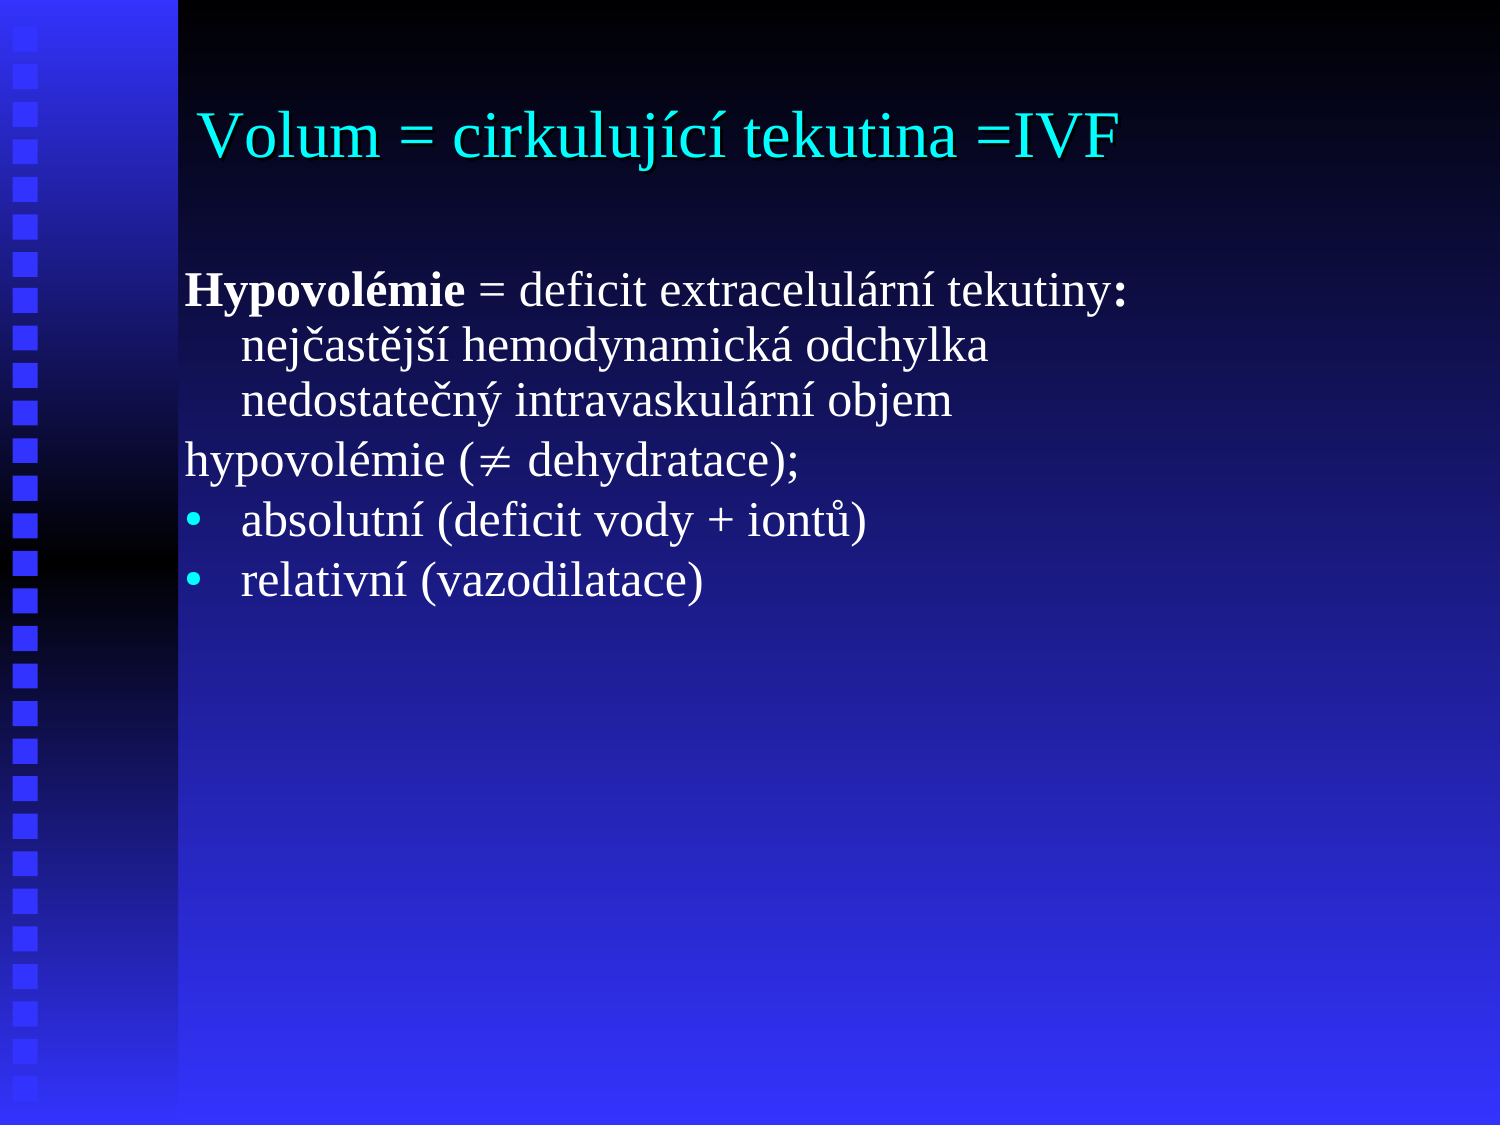

# Volum = cirkulující tekutina =IVF
Hypovolémie = deficit extracelulární tekutiny:
nejčastější hemodynamická odchylka
nedostatečný intravaskulární objem
hypovolémie ( dehydratace);
absolutní (deficit vody + iontů)
relativní (vazodilatace)